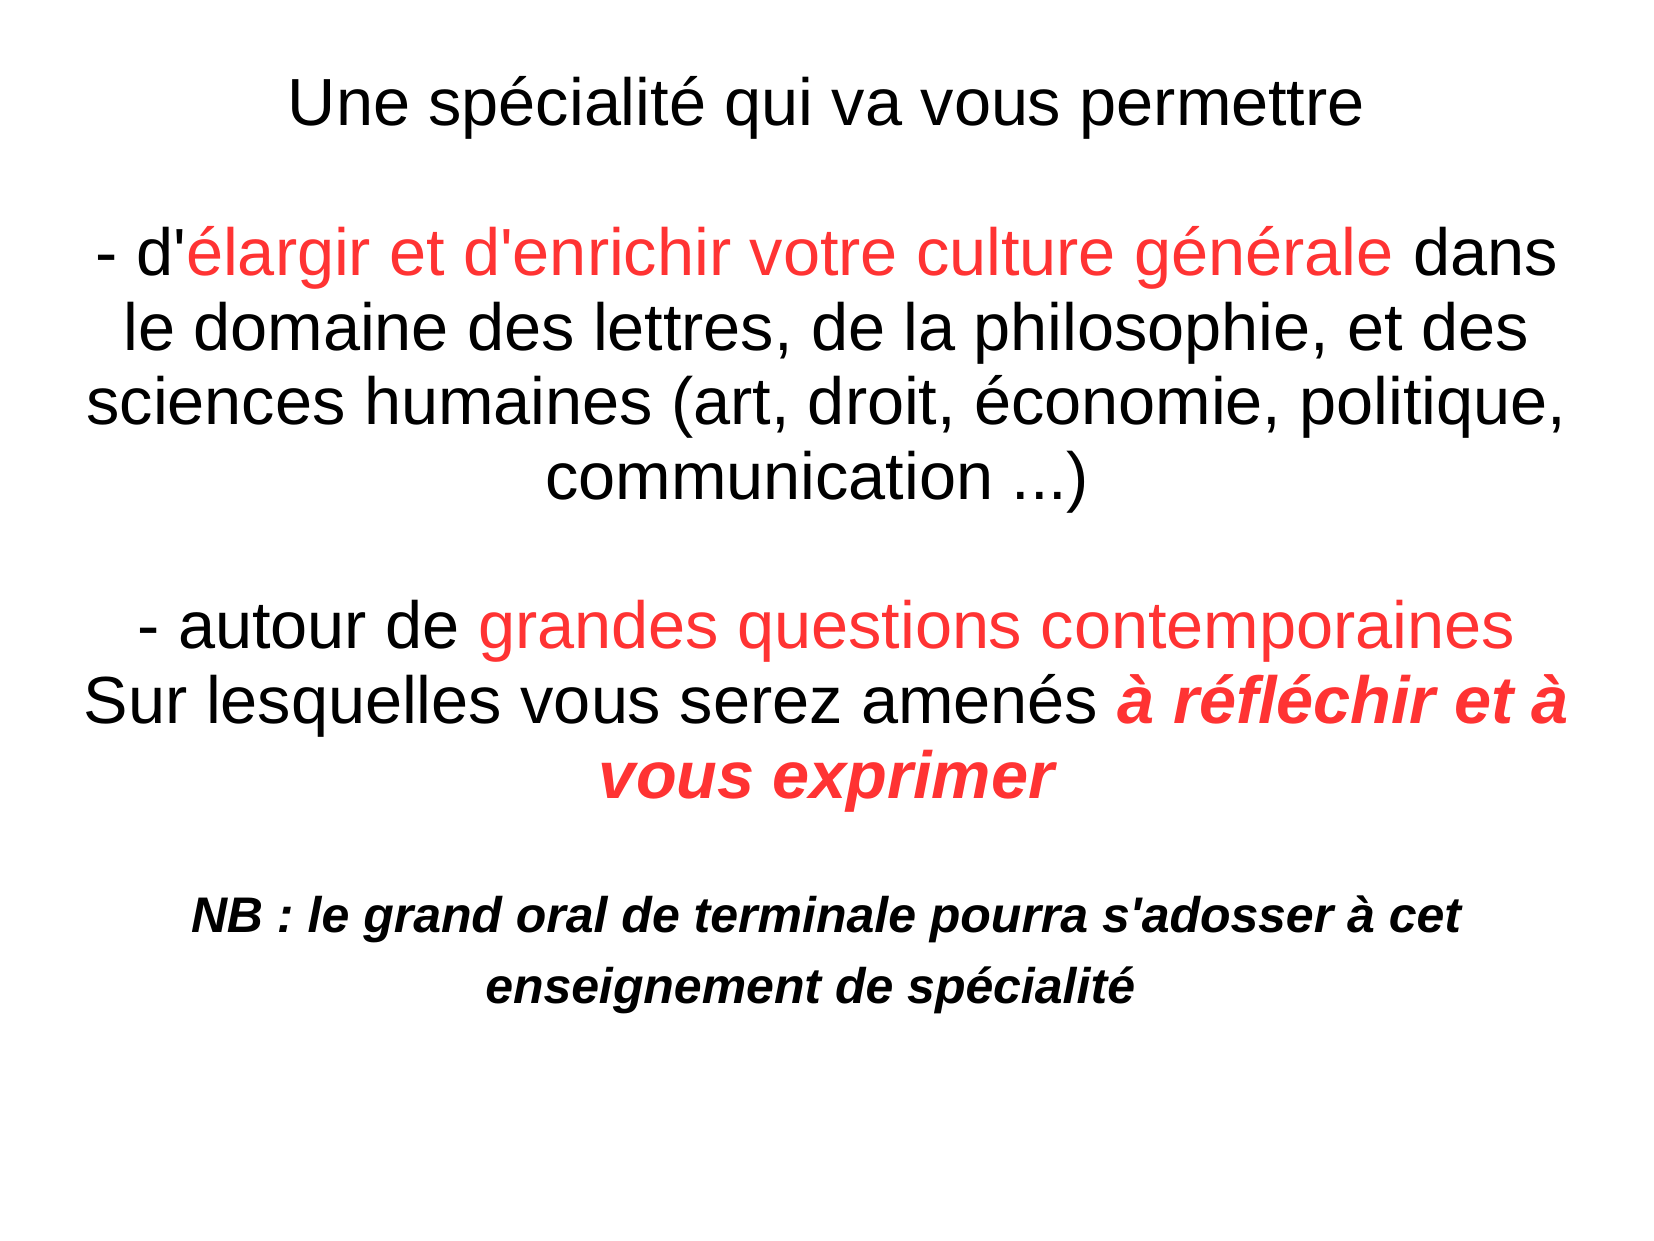

# Une spécialité qui va vous permettre
- d'élargir et d'enrichir votre culture générale dans le domaine des lettres, de la philosophie, et des sciences humaines (art, droit, économie, politique, communication ...)
- autour de grandes questions contemporaines
Sur lesquelles vous serez amenés à réfléchir et à vous exprimer
NB : le grand oral de terminale pourra s'adosser à cet enseignement de spécialité